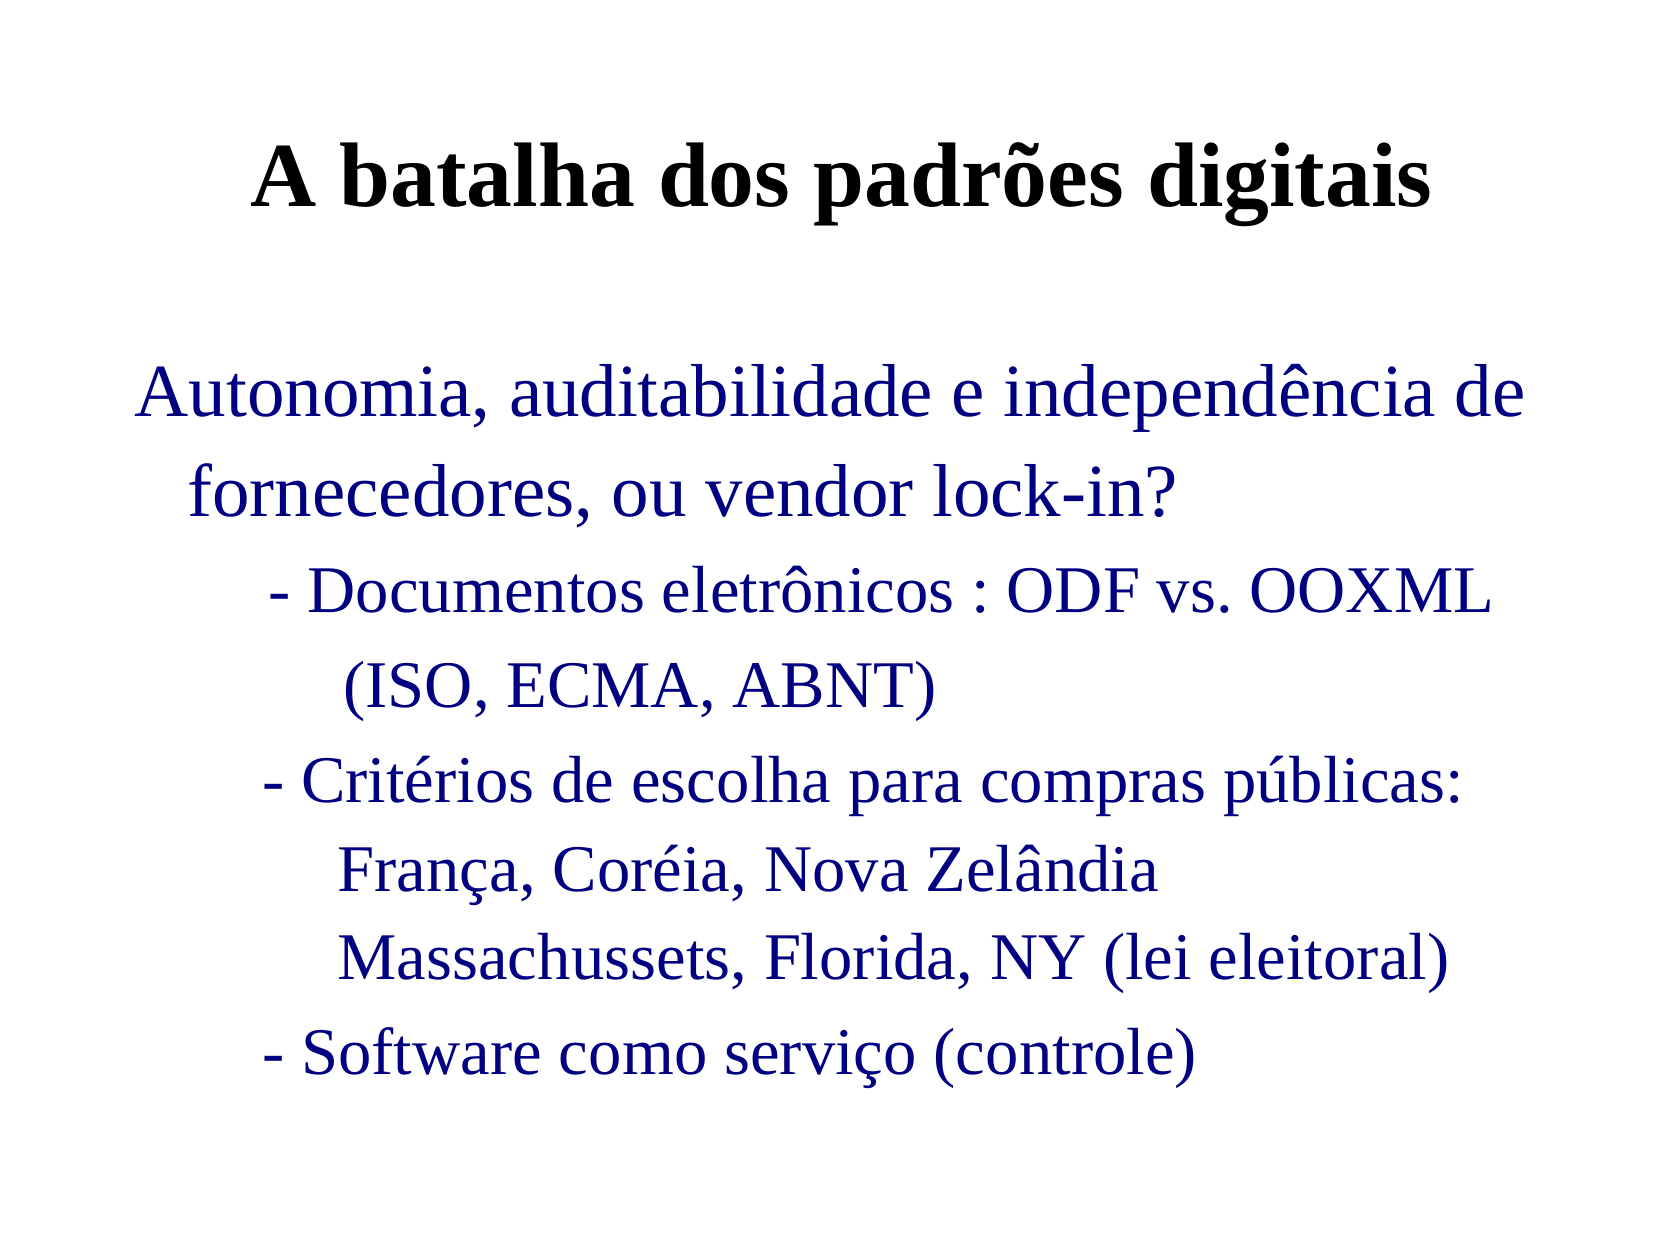

# A batalha dos padrões digitais
Autonomia, auditabilidade e independência de fornecedores, ou vendor lock-in?
	- Documentos eletrônicos : ODF vs. OOXML
		(ISO, ECMA, ABNT)
	- Critérios de escolha para compras públicas:
		França, Coréia, Nova Zelândia
		Massachussets, Florida, NY (lei eleitoral)
	- Software como serviço (controle)